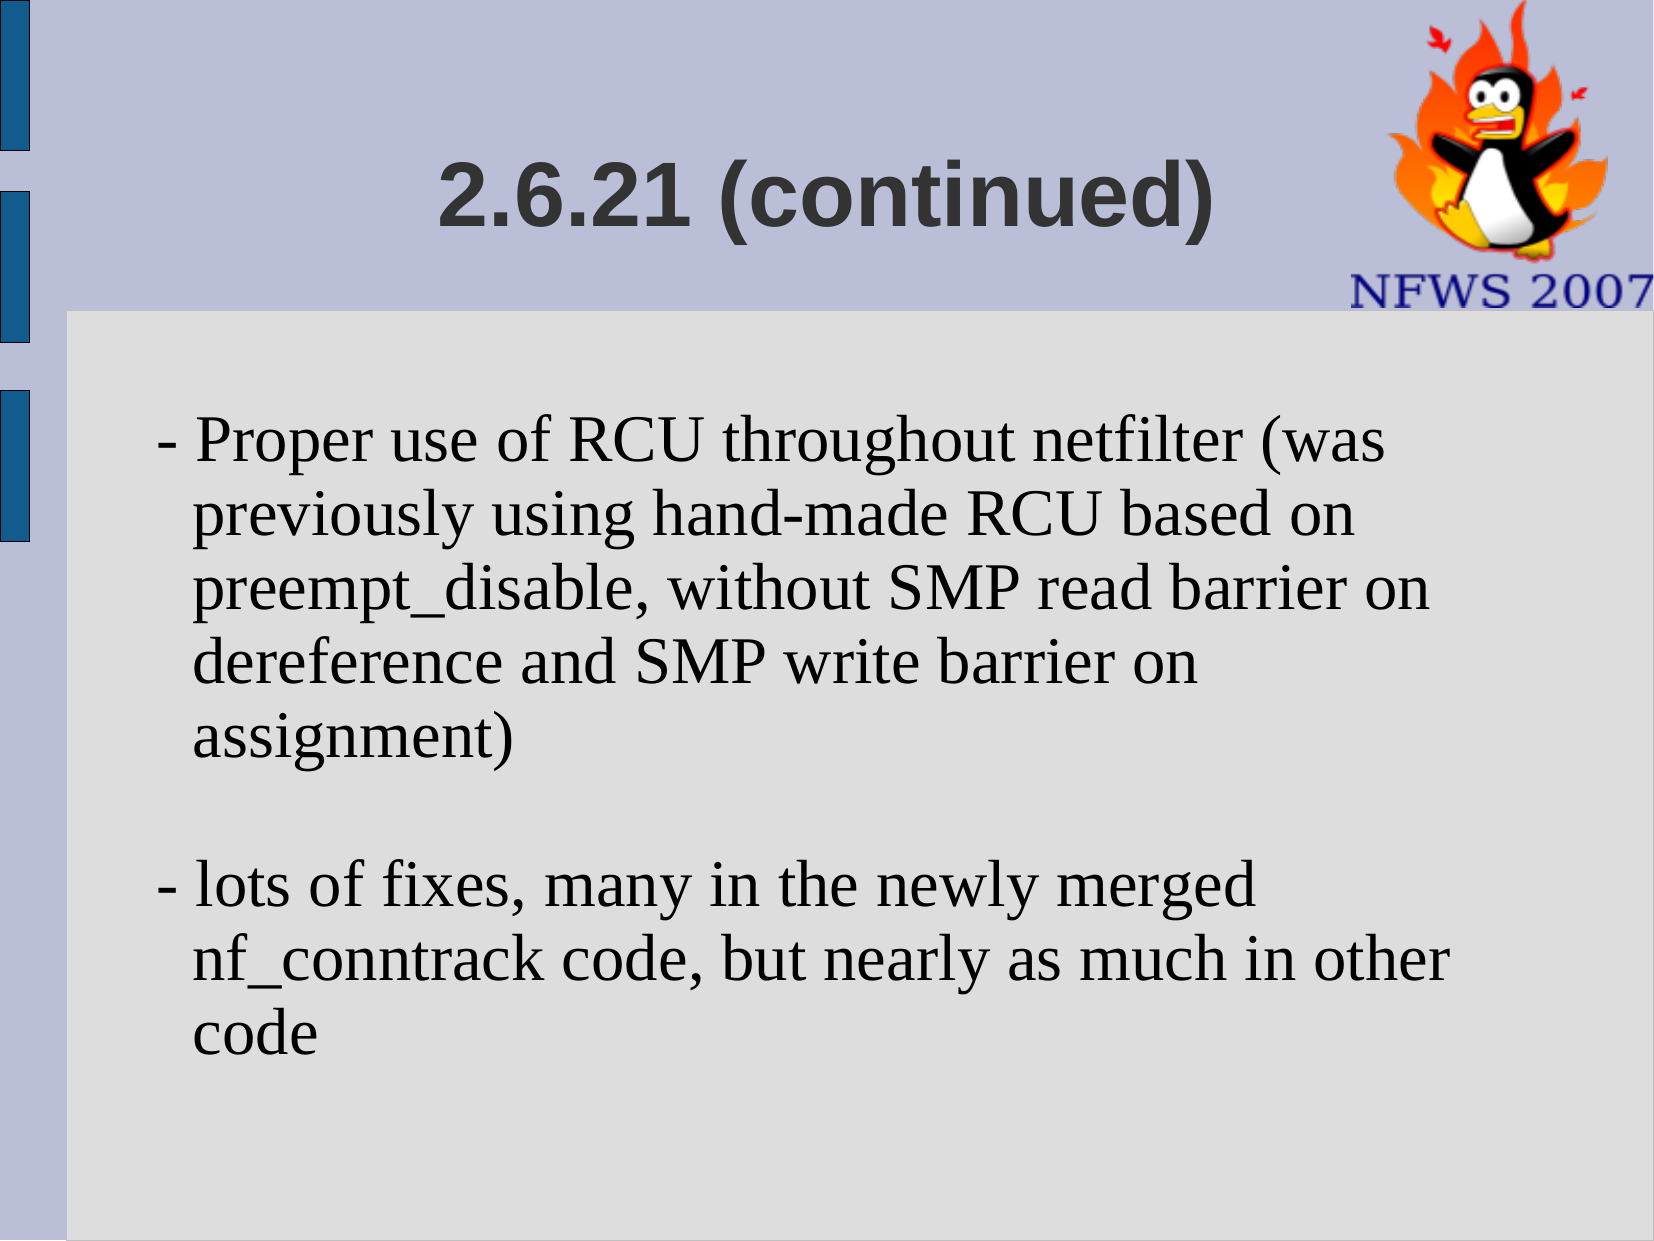

# 2.6.21 (continued)
- Proper use of RCU throughout netfilter (was previously using hand-made RCU based on preempt_disable, without SMP read barrier on dereference and SMP write barrier on assignment)
- lots of fixes, many in the newly merged nf_conntrack code, but nearly as much in other code